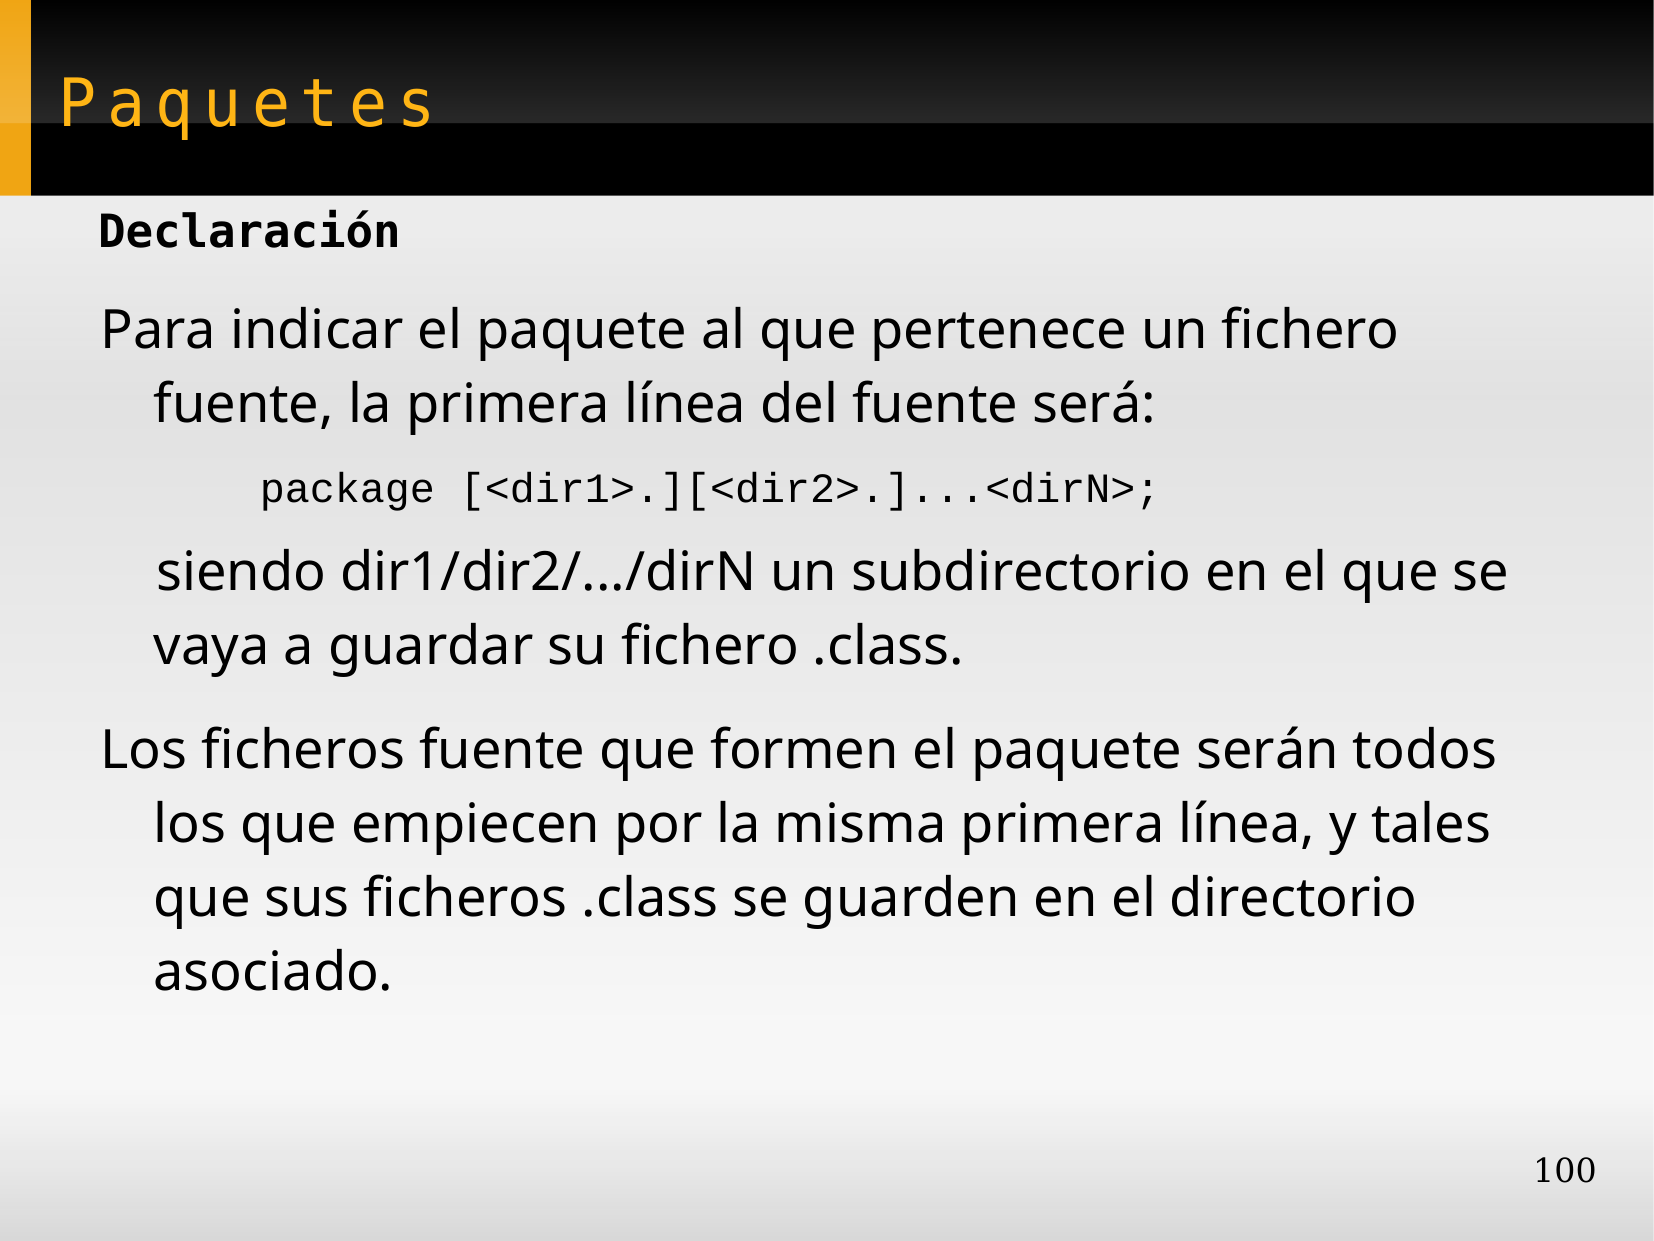

# Paquetes
Declaración
Para indicar el paquete al que pertenece un fichero fuente, la primera línea del fuente será:
package [<dir1>.][<dir2>.]...<dirN>;
 siendo dir1/dir2/.../dirN un subdirectorio en el que se vaya a guardar su fichero .class.
Los ficheros fuente que formen el paquete serán todos los que empiecen por la misma primera línea, y tales que sus ficheros .class se guarden en el directorio asociado.
100